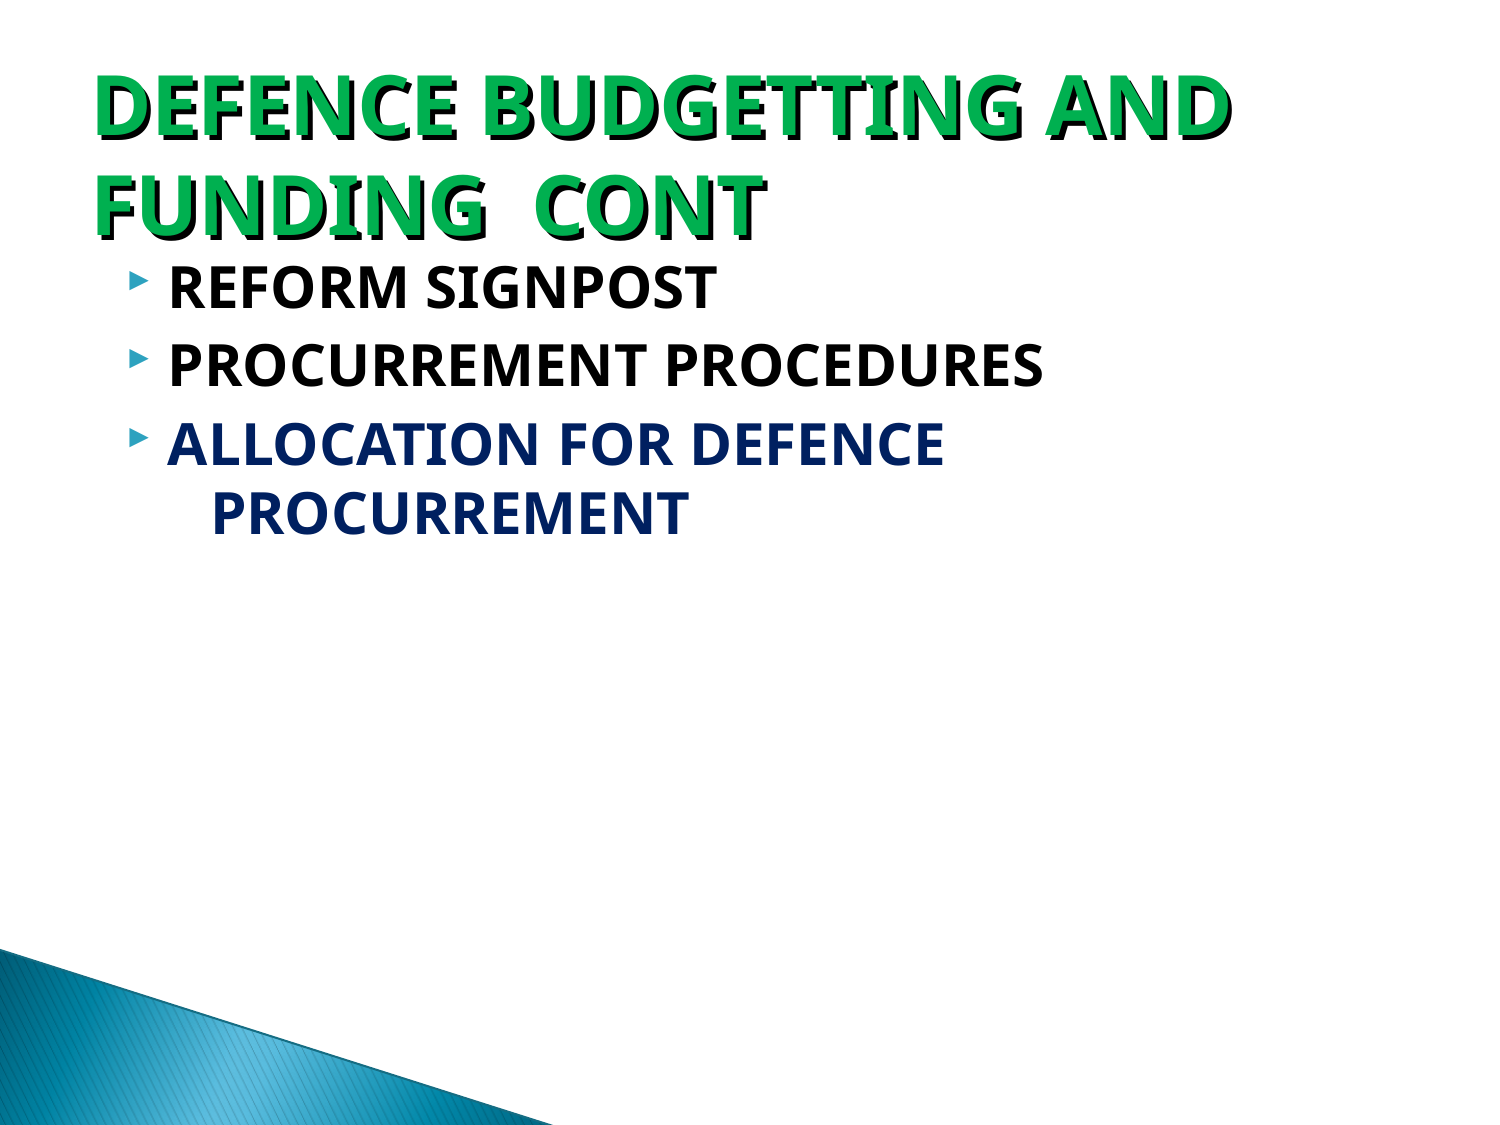

DEFENCE BUDGETTING AND FUNDING CONT
# REFORM SIGNPOST
PROCURREMENT PROCEDURES
ALLOCATION FOR DEFENCE PROCURREMENT